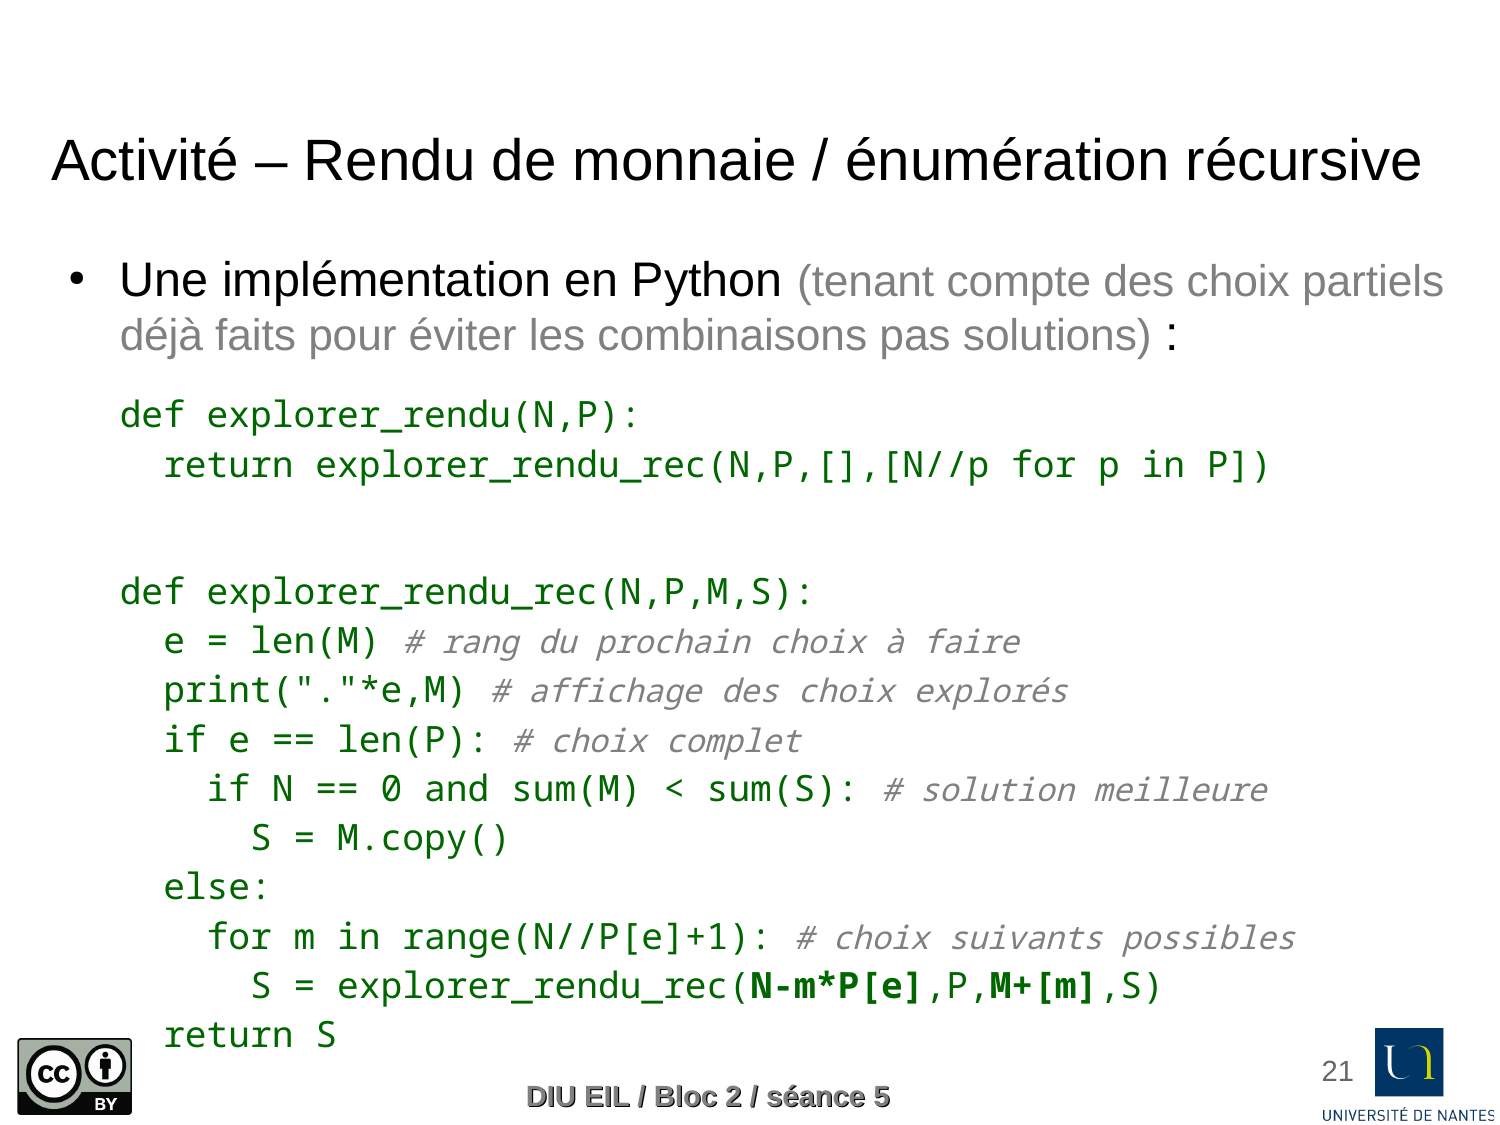

# Activité – Rendu de monnaie / énumération récursive
Une implémentation en Python (tenant compte des choix partiels déjà faits pour éviter les combinaisons pas solutions) :
def explorer_rendu(N,P):
 return explorer_rendu_rec(N,P,[],[N//p for p in P])
def explorer_rendu_rec(N,P,M,S):
 e = len(M) # rang du prochain choix à faire
 print("."*e,M) # affichage des choix explorés
 if e == len(P): # choix complet
 if N == 0 and sum(M) < sum(S): # solution meilleure
 S = M.copy()
 else:
 for m in range(N//P[e]+1): # choix suivants possibles
 S = explorer_rendu_rec(N-m*P[e],P,M+[m],S)
 return S
21